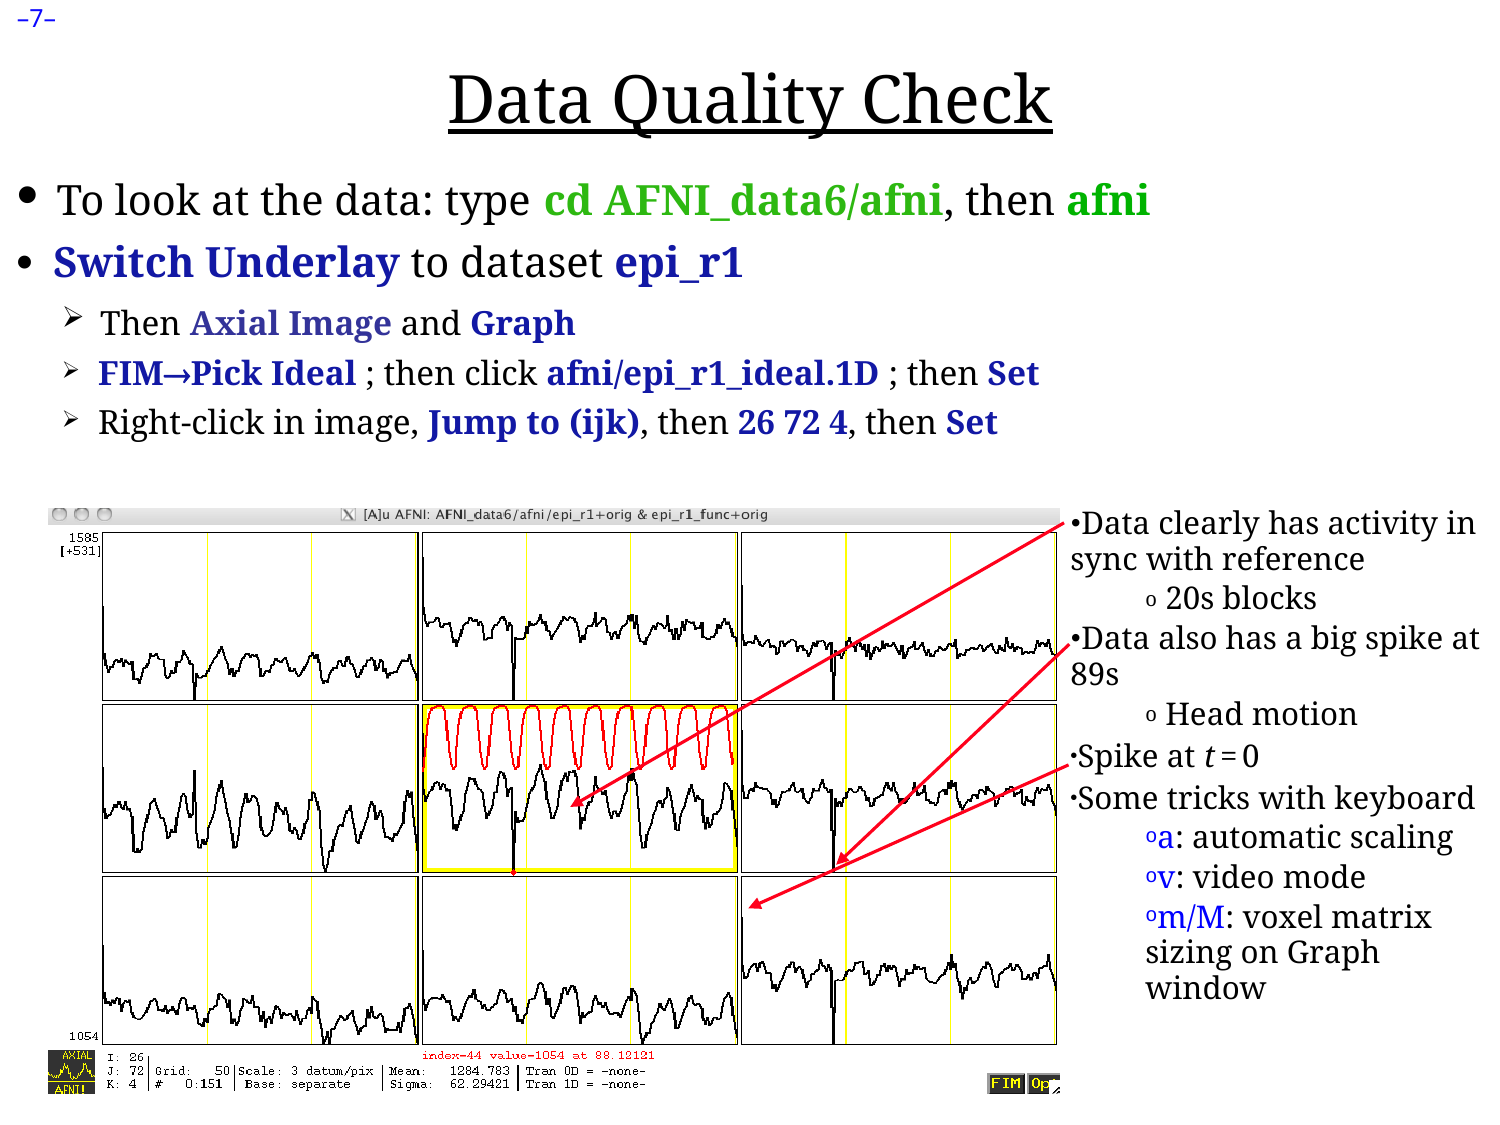

Data Quality Check
# To look at the data: type cd AFNI_data6/afni, then afni
 Switch Underlay to dataset epi_r1
 Then Axial Image and Graph
 FIMPick Ideal ; then click afni/epi_r1_ideal.1D ; then Set
 Right-click in image, Jump to (ijk), then 26 72 4, then Set
Data clearly has activity in sync with reference
 20s blocks
Data also has a big spike at 89s
 Head motion
Spike at t = 0
Some tricks with keyboard
a: automatic scaling
v: video mode
m/M: voxel matrix sizing on Graph window